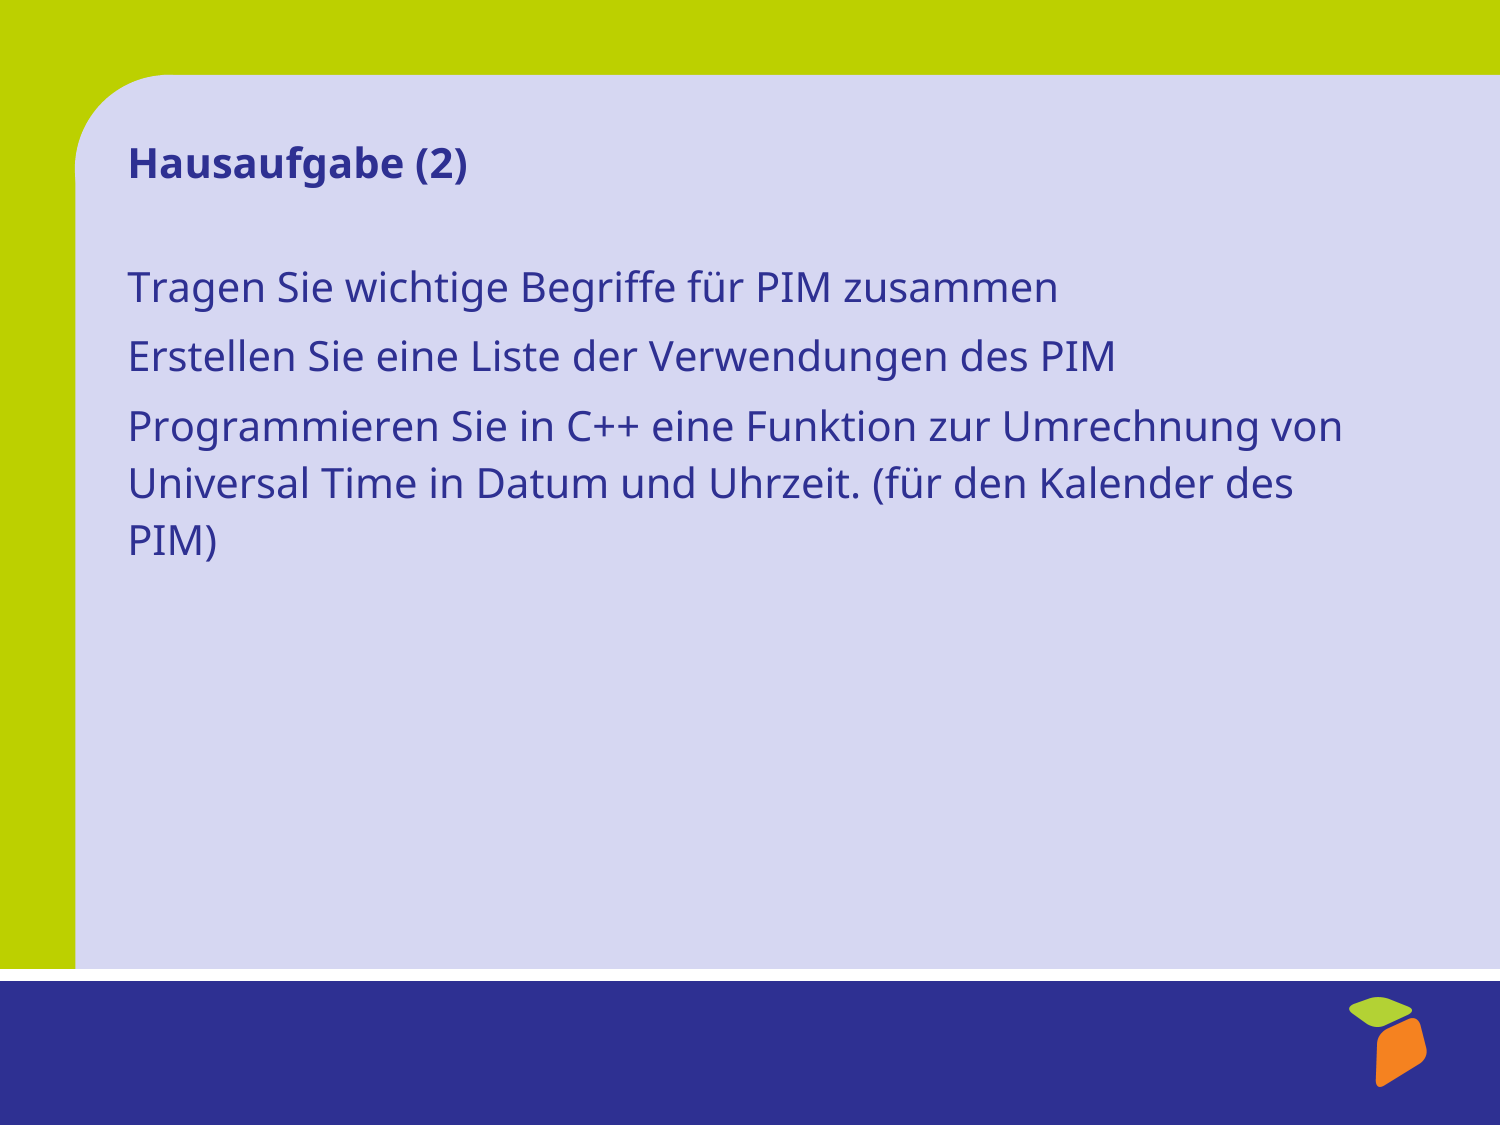

# Hausaufgabe (2)
Tragen Sie wichtige Begriffe für PIM zusammen
Erstellen Sie eine Liste der Verwendungen des PIM
Programmieren Sie in C++ eine Funktion zur Umrechnung von Universal Time in Datum und Uhrzeit. (für den Kalender des PIM)